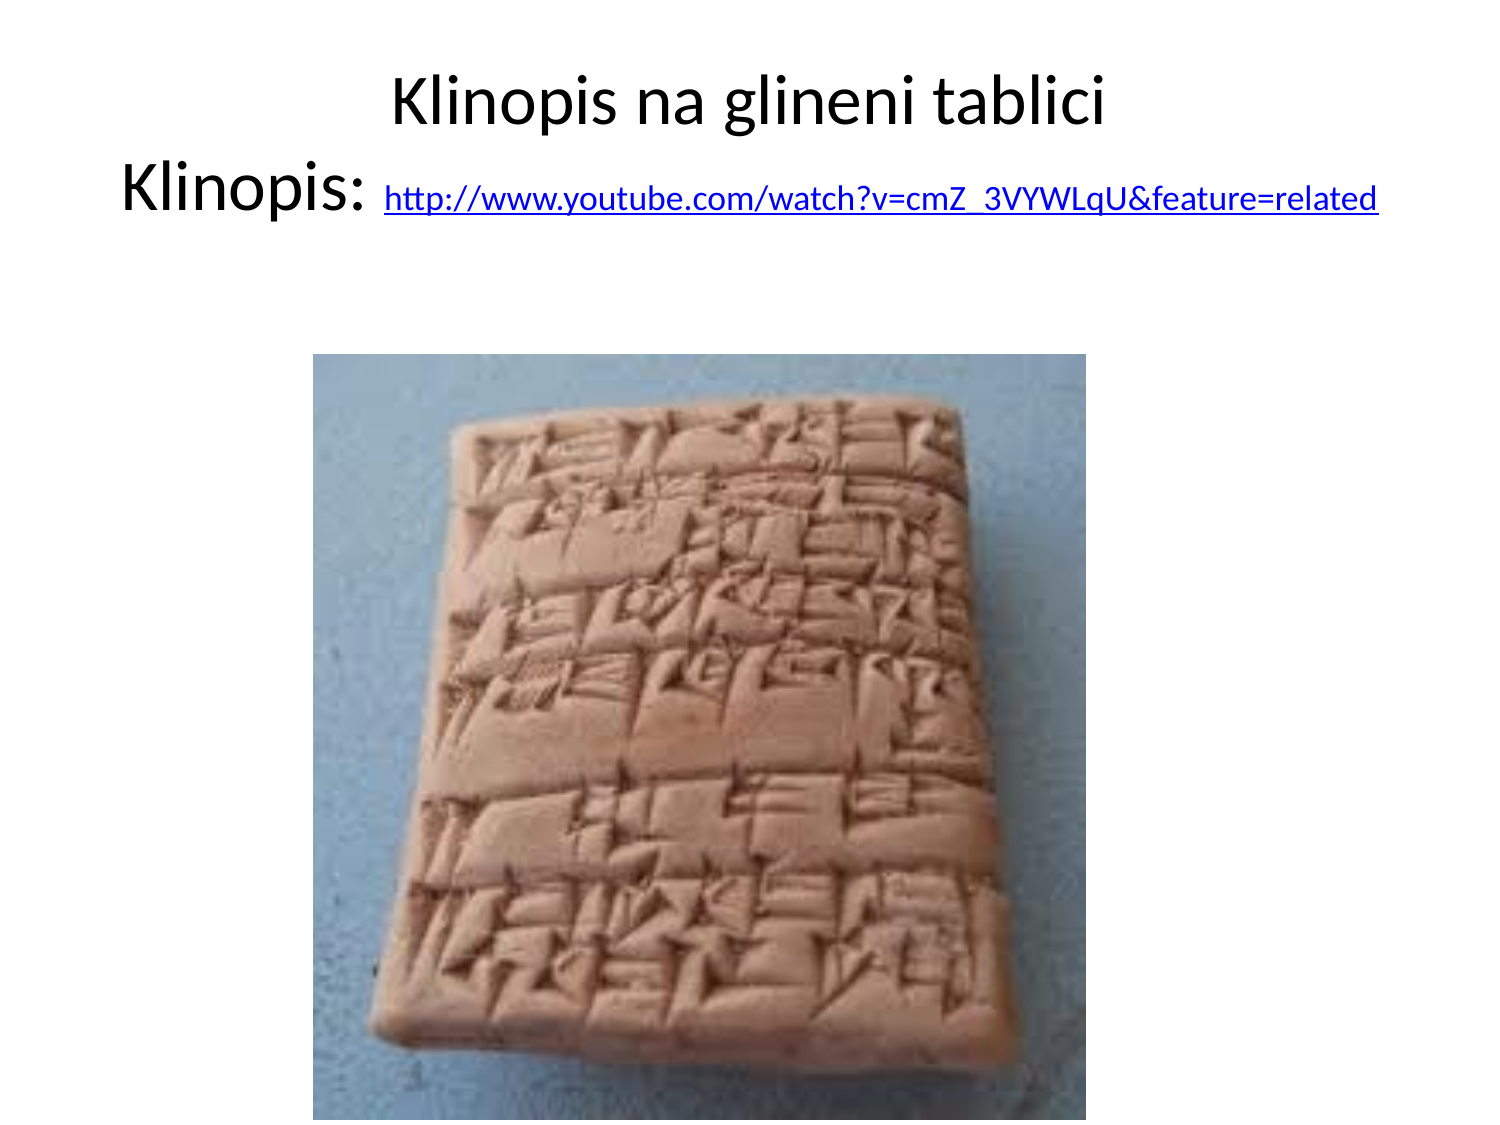

# Klinopis na glineni tablici Klinopis: http://www.youtube.com/watch?v=cmZ_3VYWLqU&feature=related